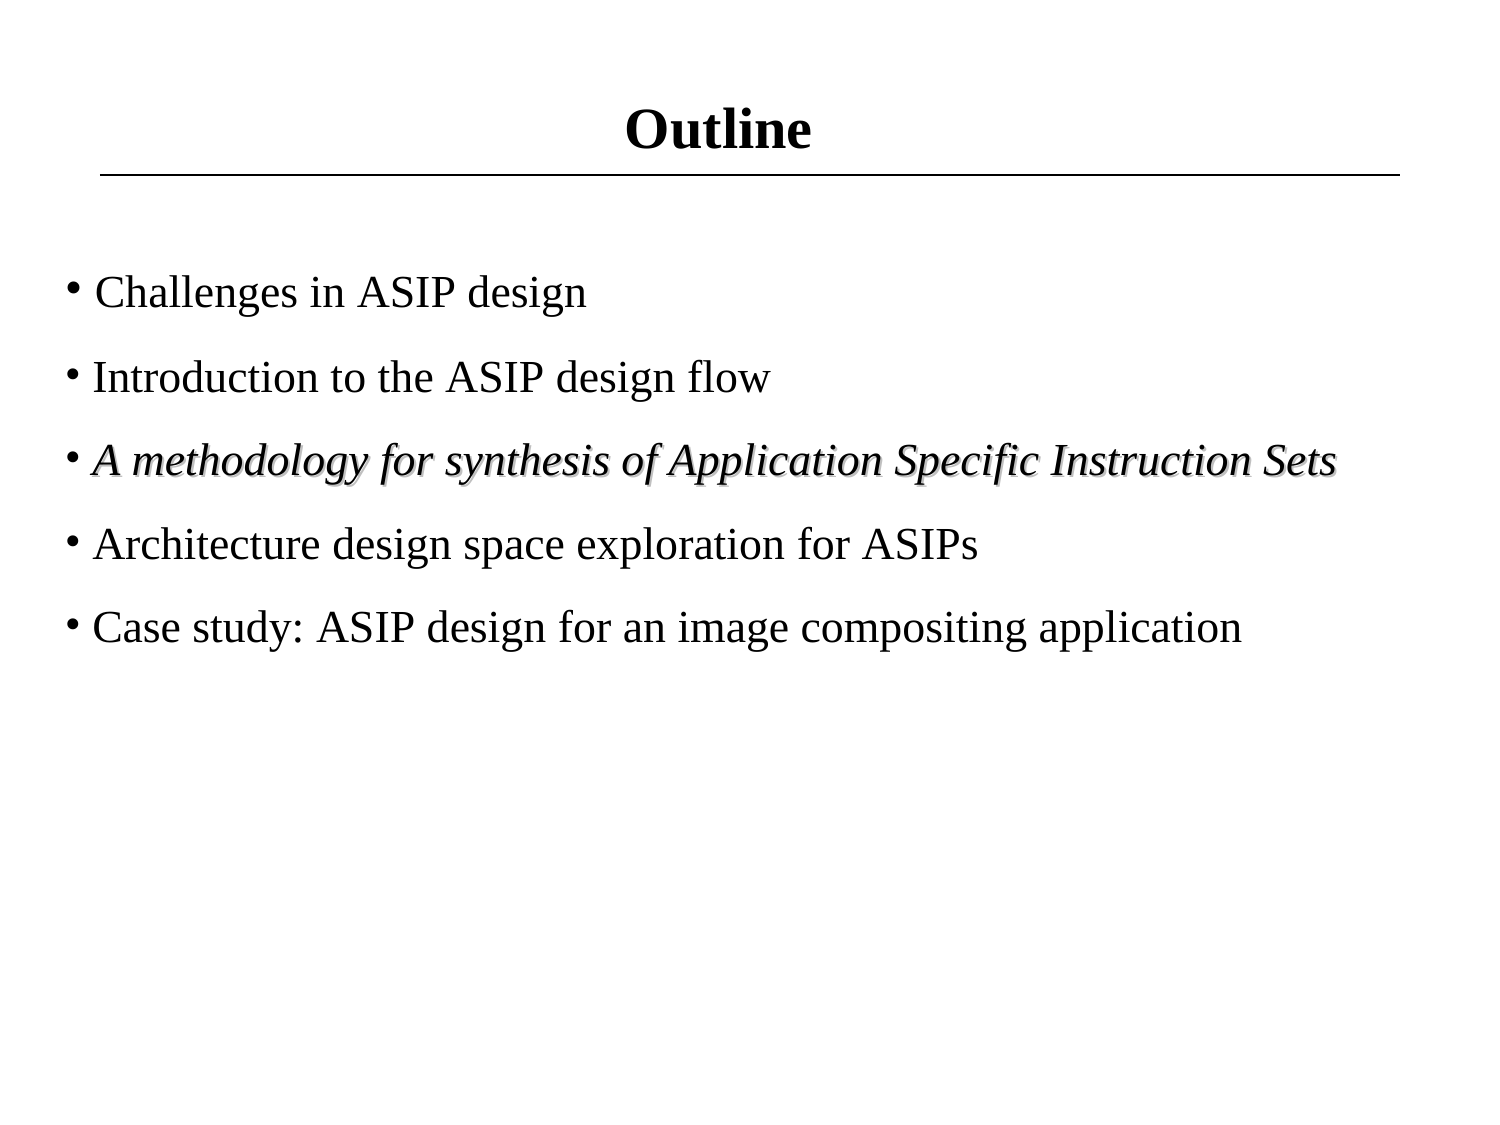

# Outline
 Challenges in ASIP design
 Introduction to the ASIP design flow
 A methodology for synthesis of Application Specific Instruction Sets
 Architecture design space exploration for ASIPs
 Case study: ASIP design for an image compositing application